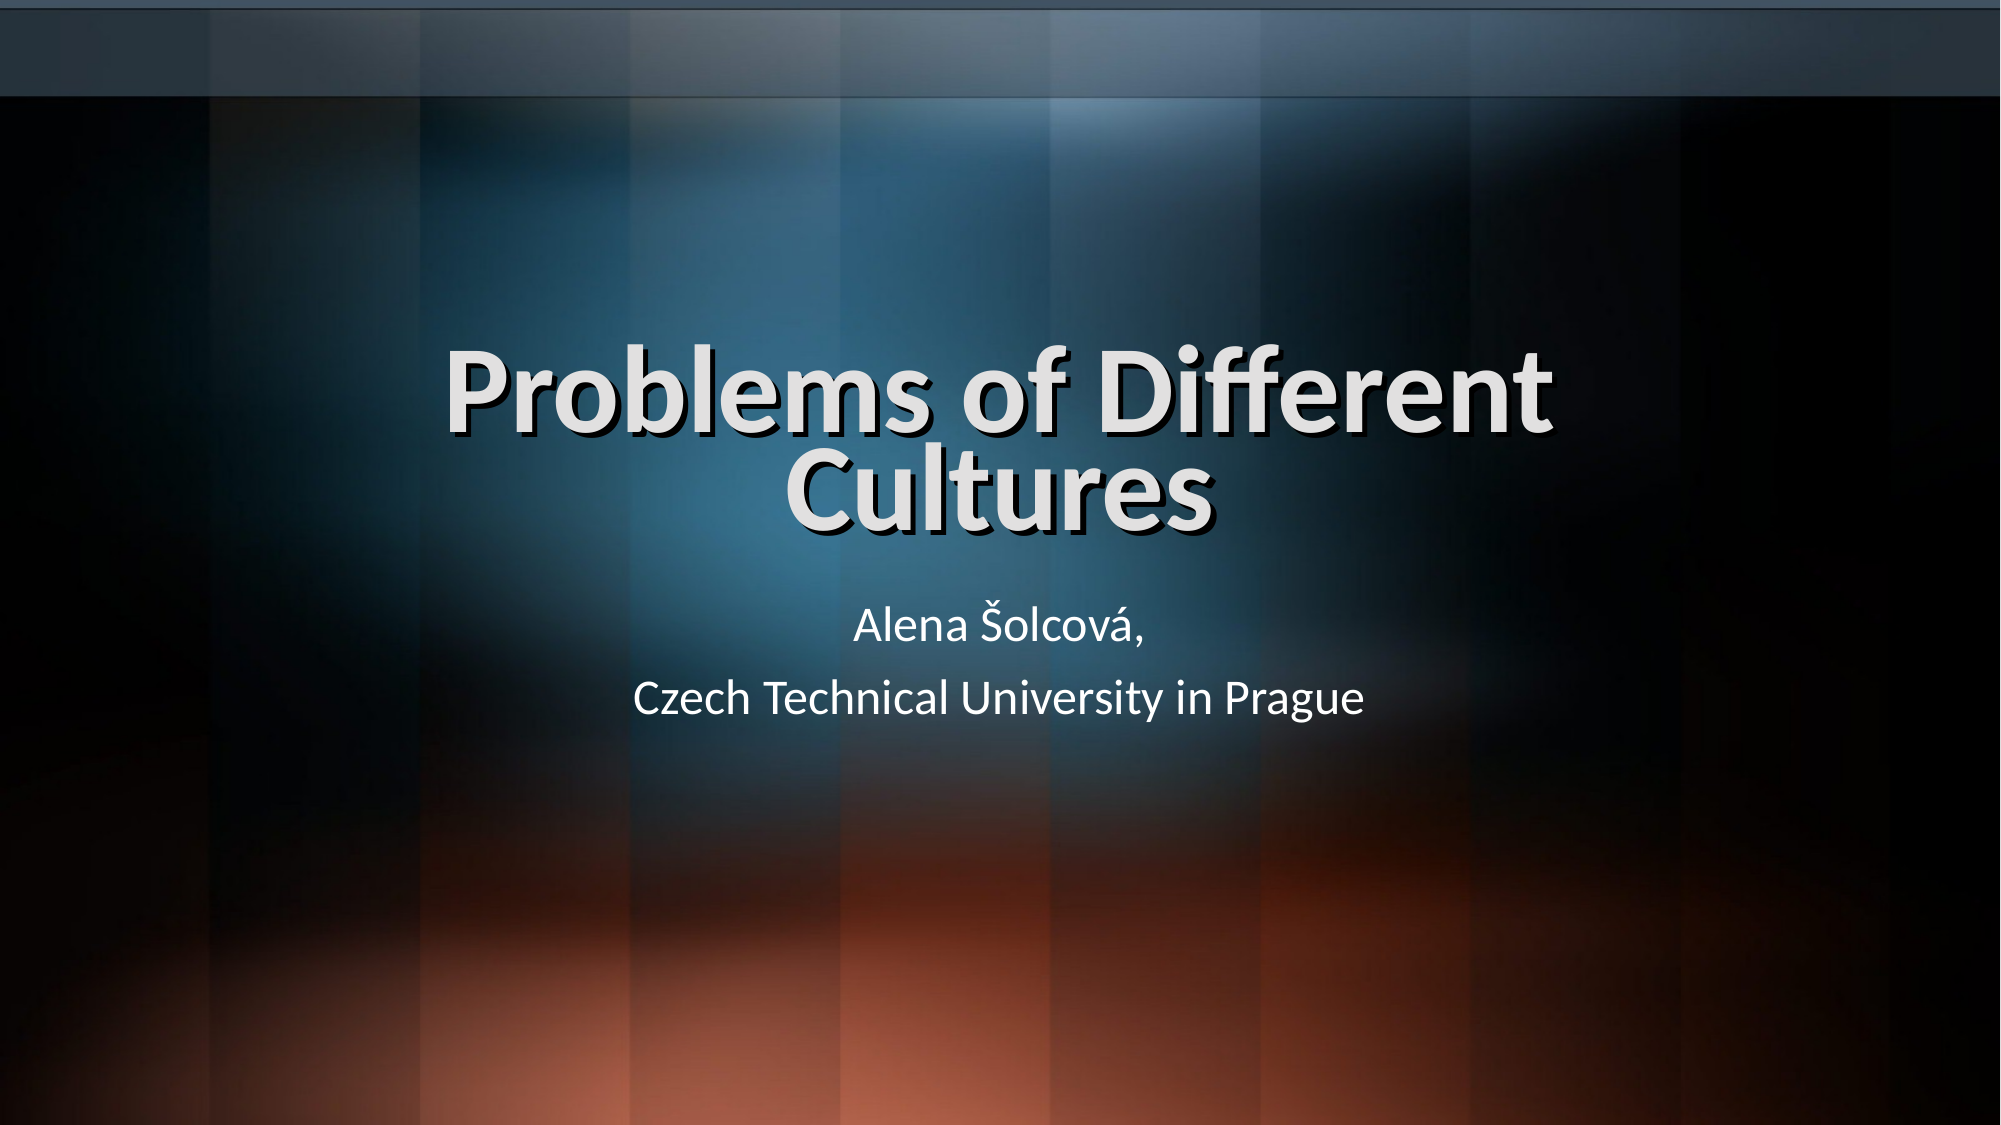

# Problems of Different Cultures
Alena Šolcová,
Czech Technical University in Prague